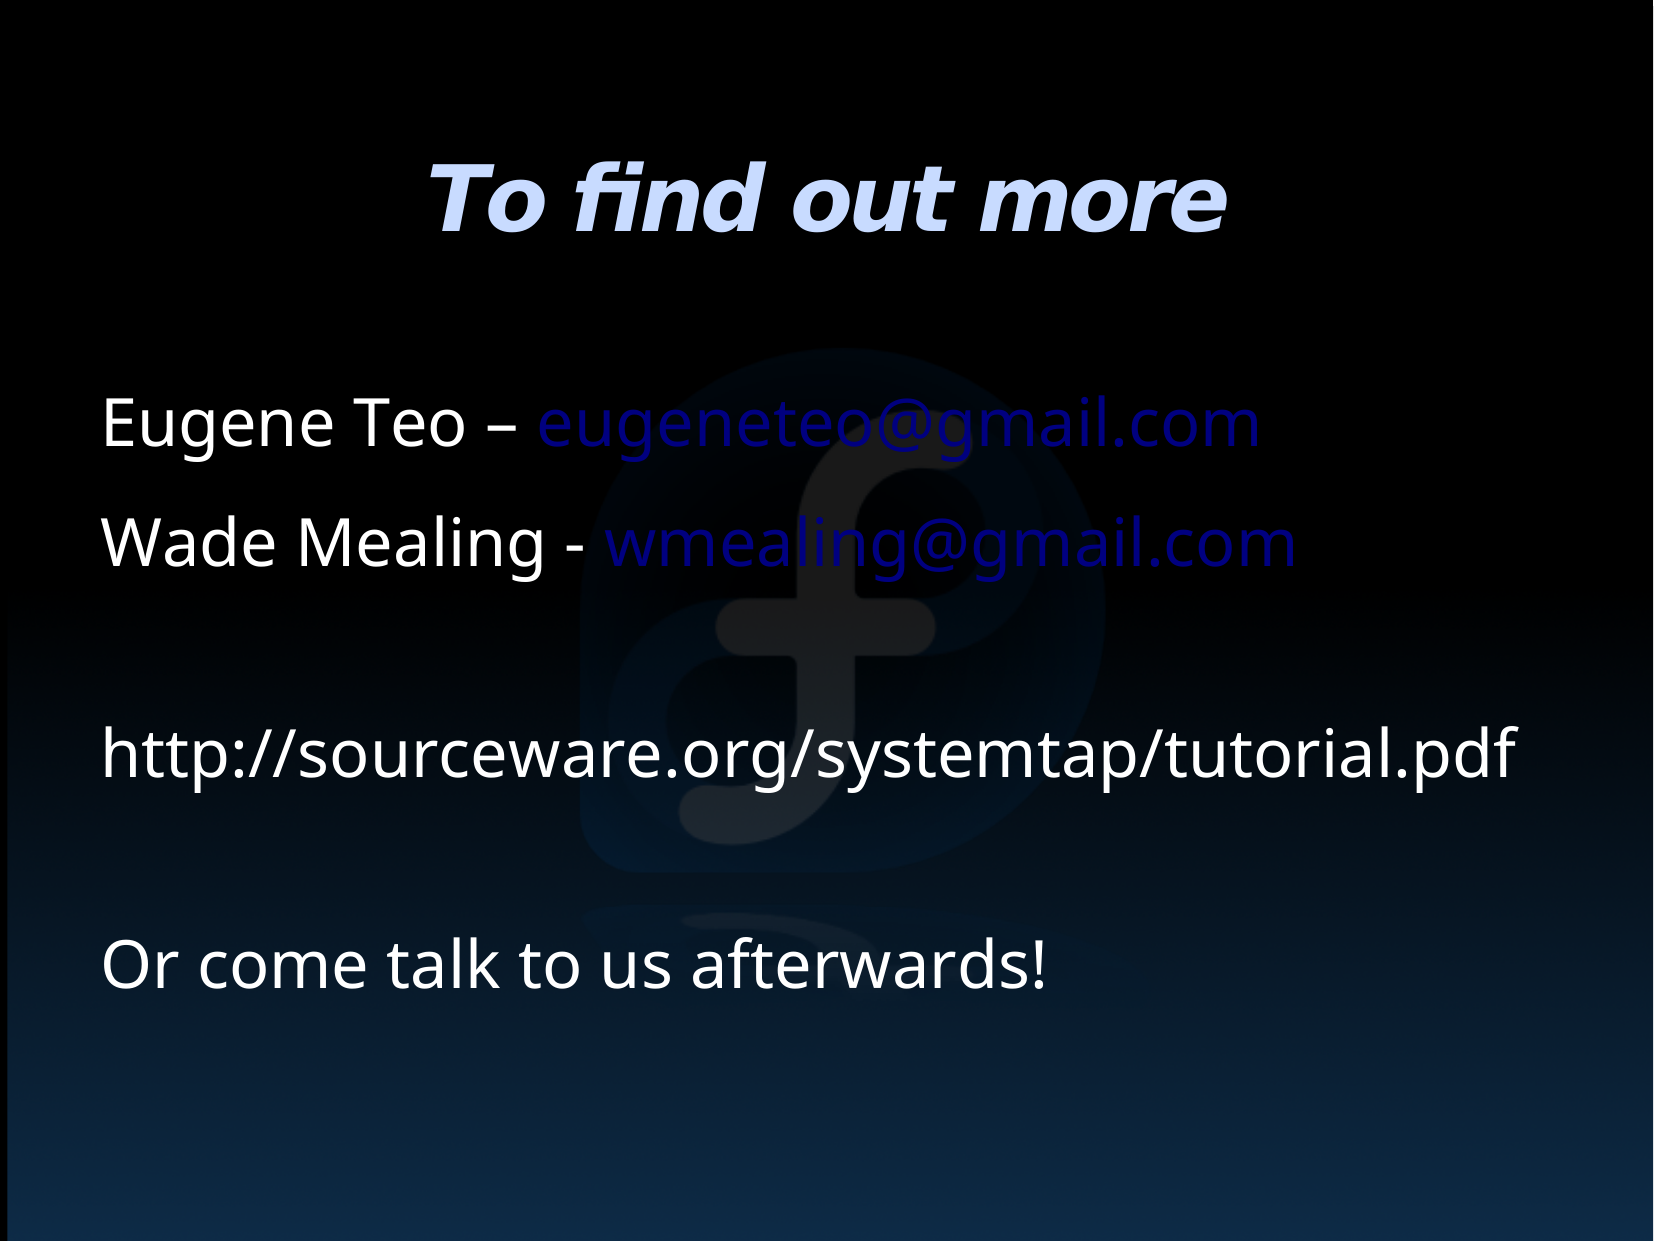

# To find out more
Eugene Teo – eugeneteo@gmail.com
Wade Mealing - wmealing@gmail.com
http://sourceware.org/systemtap/tutorial.pdf
Or come talk to us afterwards!